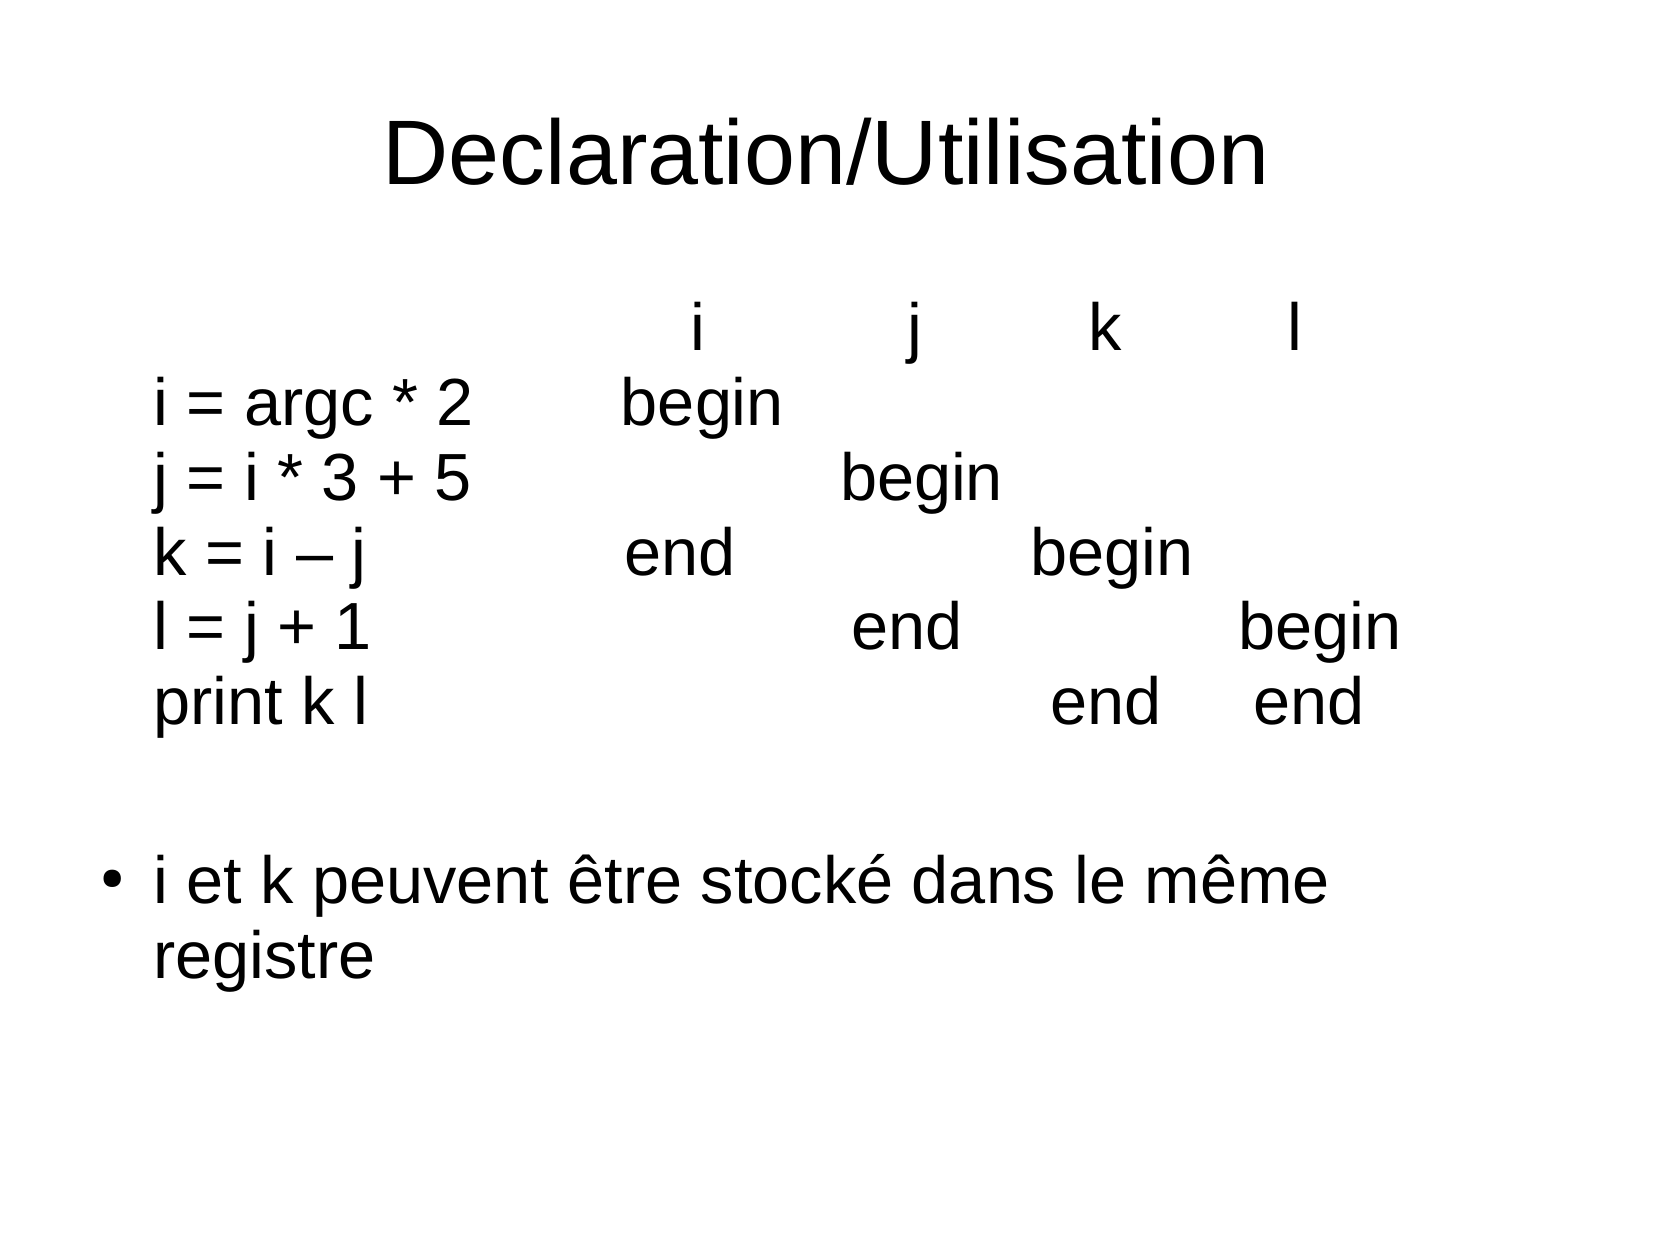

# Declaration/Utilisation
 i j k l
i = argc * 2 begin
j = i * 3 + 5 begin
k = i – j end begin
l = j + 1 end begin
print k l end end
i et k peuvent être stocké dans le même registre